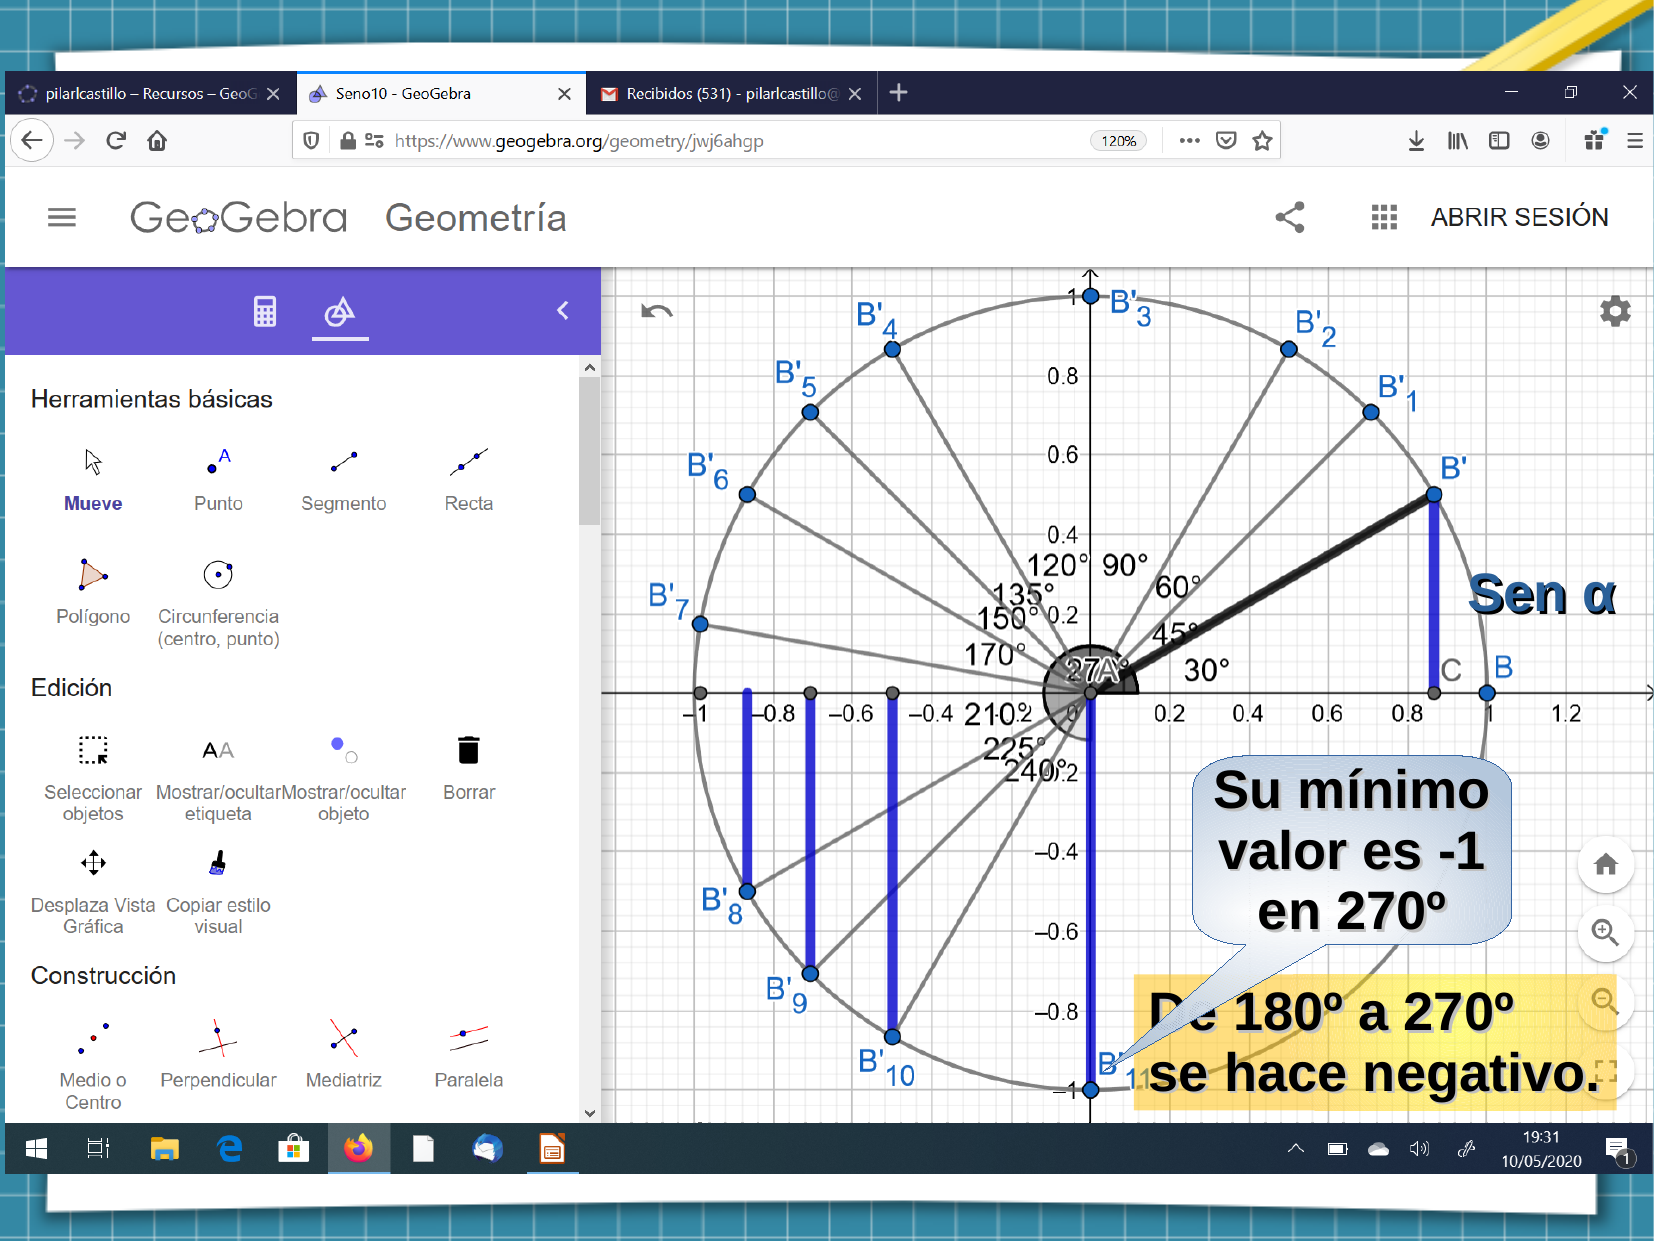

Sen α
Su mínimo
valor es -1
en 270º
De 180º a 270º
se hace negativo.